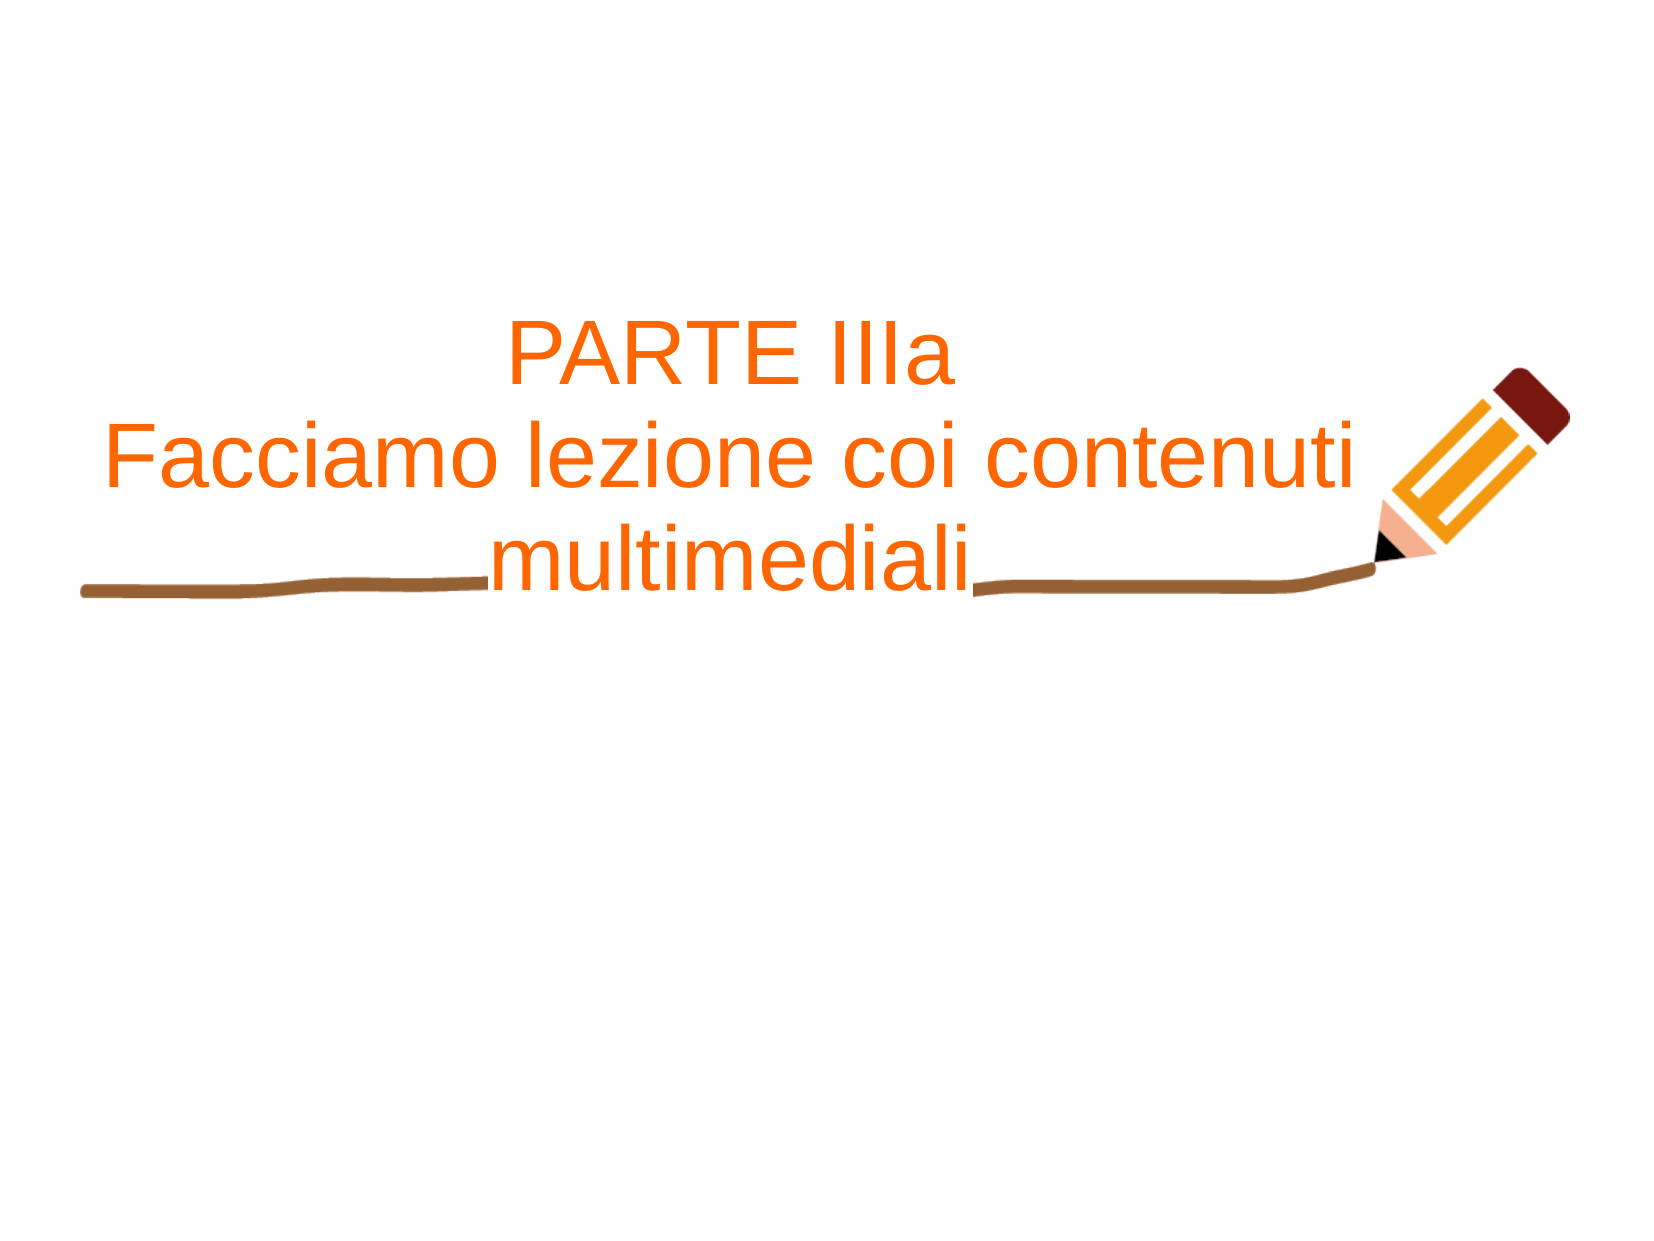

# PARTE IIIa Facciamo lezione coi contenuti multimediali